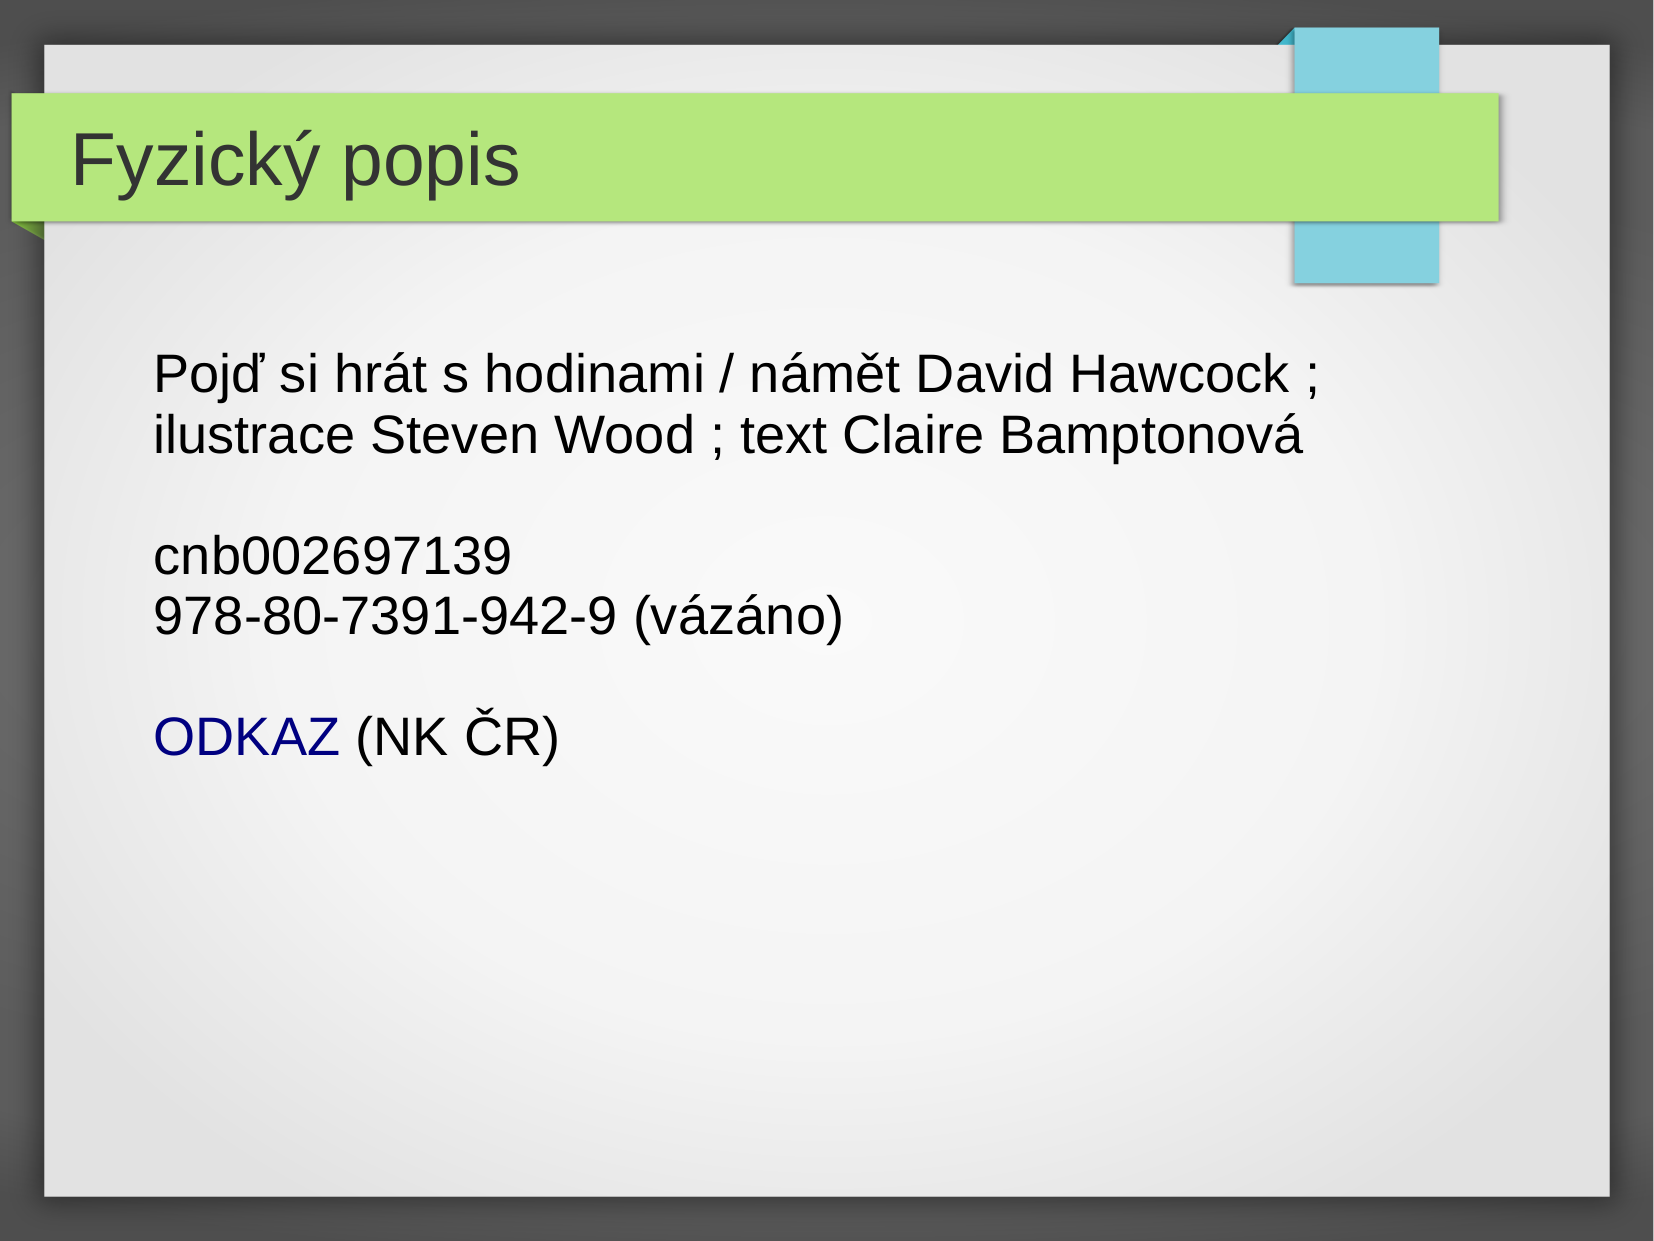

# Fyzický popis
Pojď si hrát s hodinami / námět David Hawcock ; ilustrace Steven Wood ; text Claire Bamptonová
cnb002697139
978-80-7391-942-9 (vázáno)
ODKAZ (NK ČR)